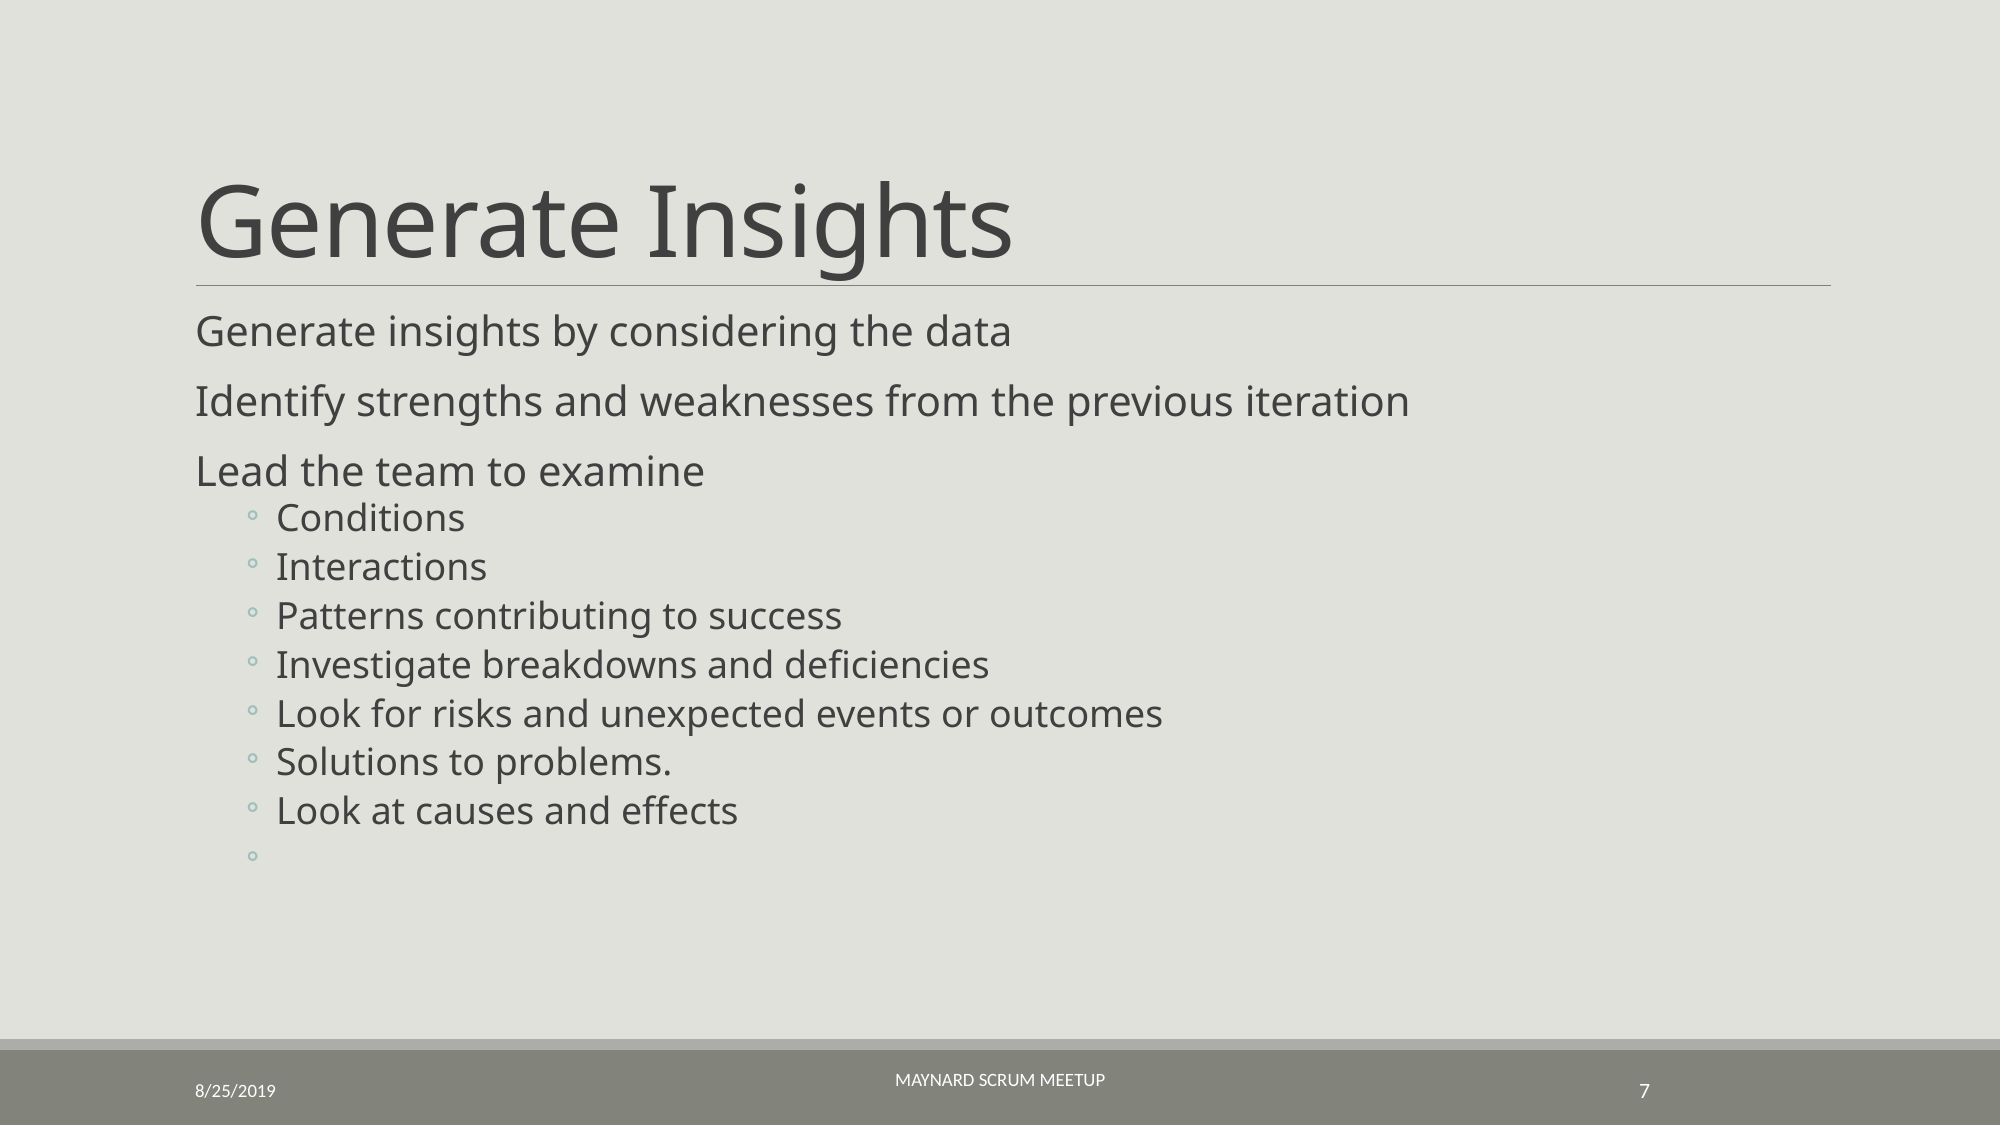

# Generate Insights
Generate insights by considering the data
Identify strengths and weaknesses from the previous iteration
Lead the team to examine
Conditions
Interactions
Patterns contributing to success
Investigate breakdowns and deficiencies
Look for risks and unexpected events or outcomes
Solutions to problems.
Look at causes and effects
8/25/2019
Maynard Scrum meetup